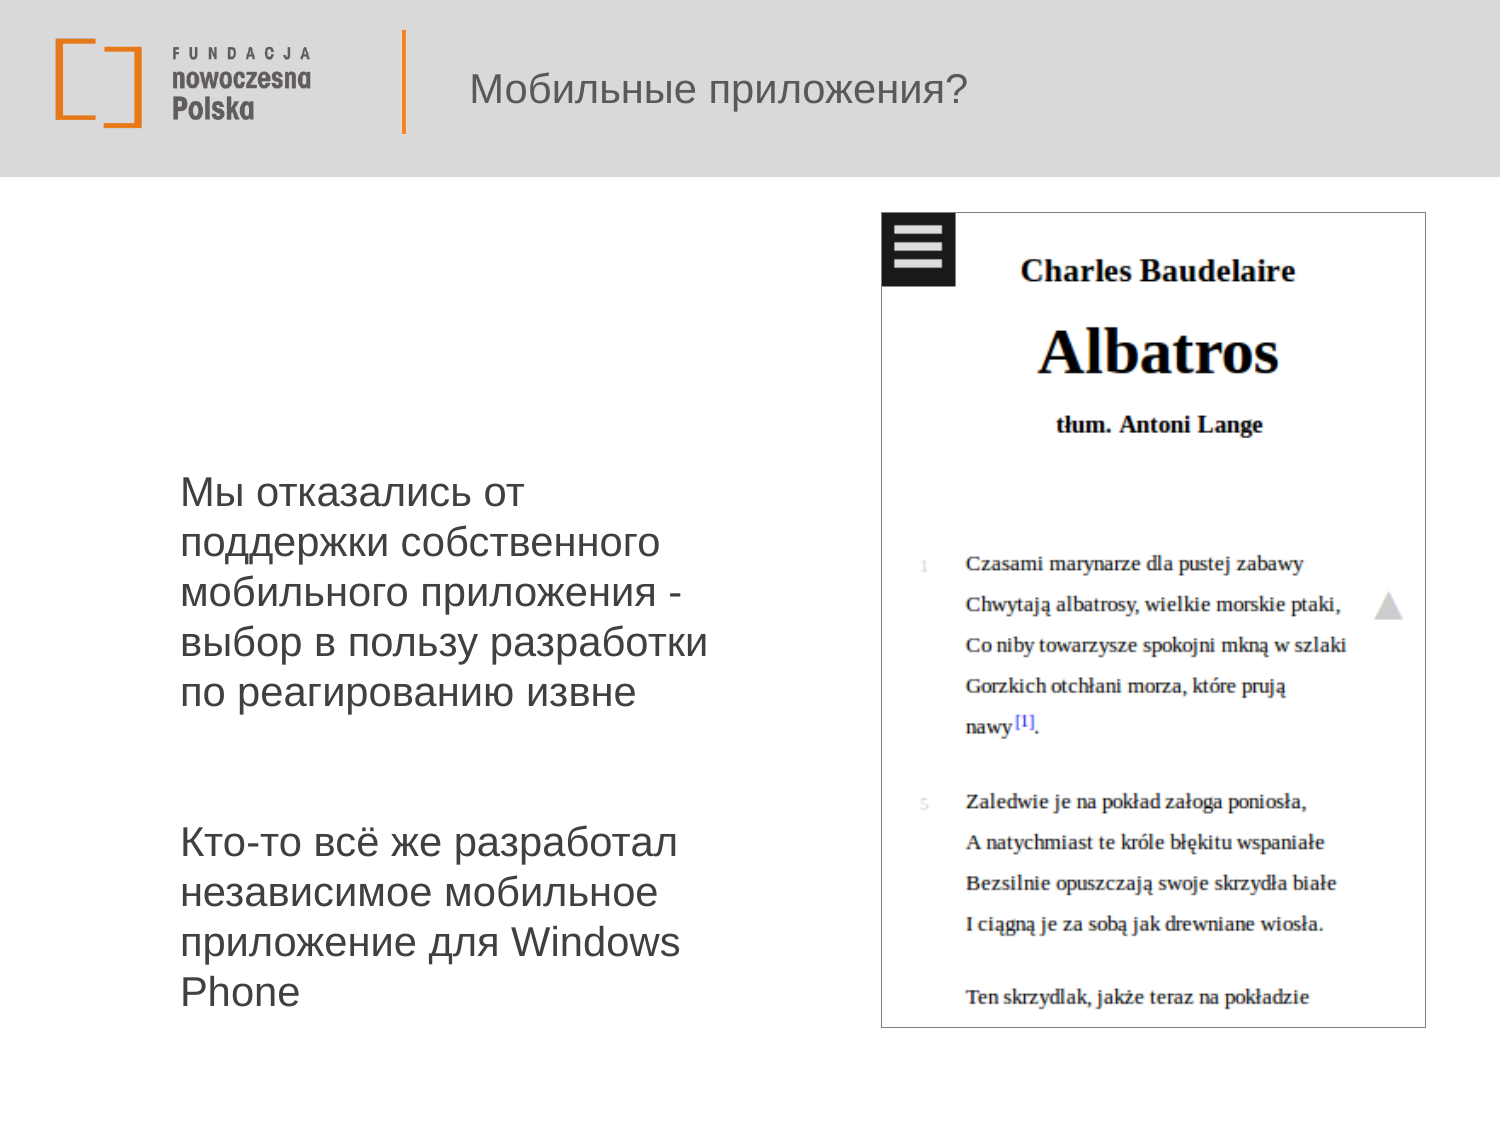

Мобильные приложения?
Мы отказались от поддержки собственного мобильного приложения - выбор в пользу разработки по реагированию извне
Кто-то всё же разработал независимое мобильное приложение для Windows Phone